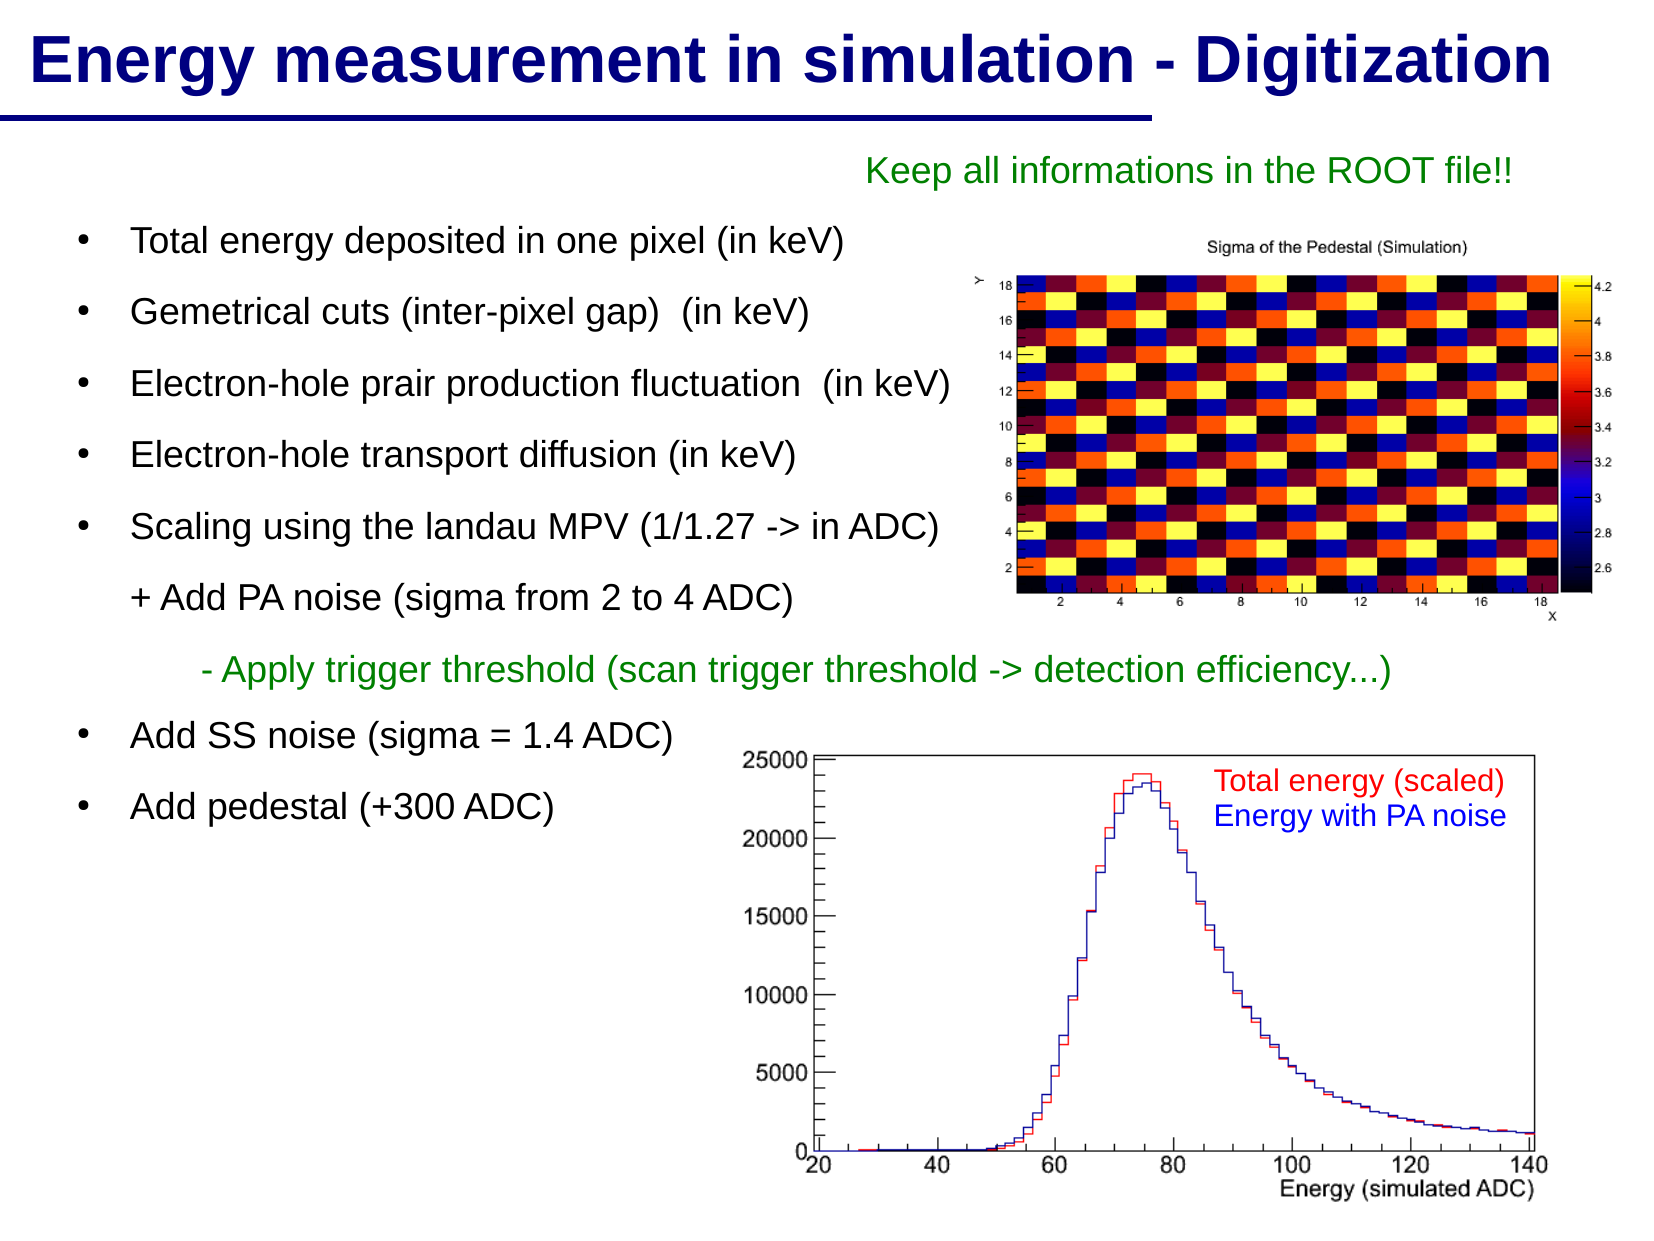

# Energy measurement in simulation - Digitization
Keep all informations in the ROOT file!!
Total energy deposited in one pixel (in keV)
Gemetrical cuts (inter-pixel gap) (in keV)
Electron-hole prair production fluctuation (in keV)
Electron-hole transport diffusion (in keV)
Scaling using the landau MPV (1/1.27 -> in ADC)
+ Add PA noise (sigma from 2 to 4 ADC)
- Apply trigger threshold (scan trigger threshold -> detection efficiency...)
Add SS noise (sigma = 1.4 ADC)
Add pedestal (+300 ADC)
Total energy (scaled)
Energy with PA noise